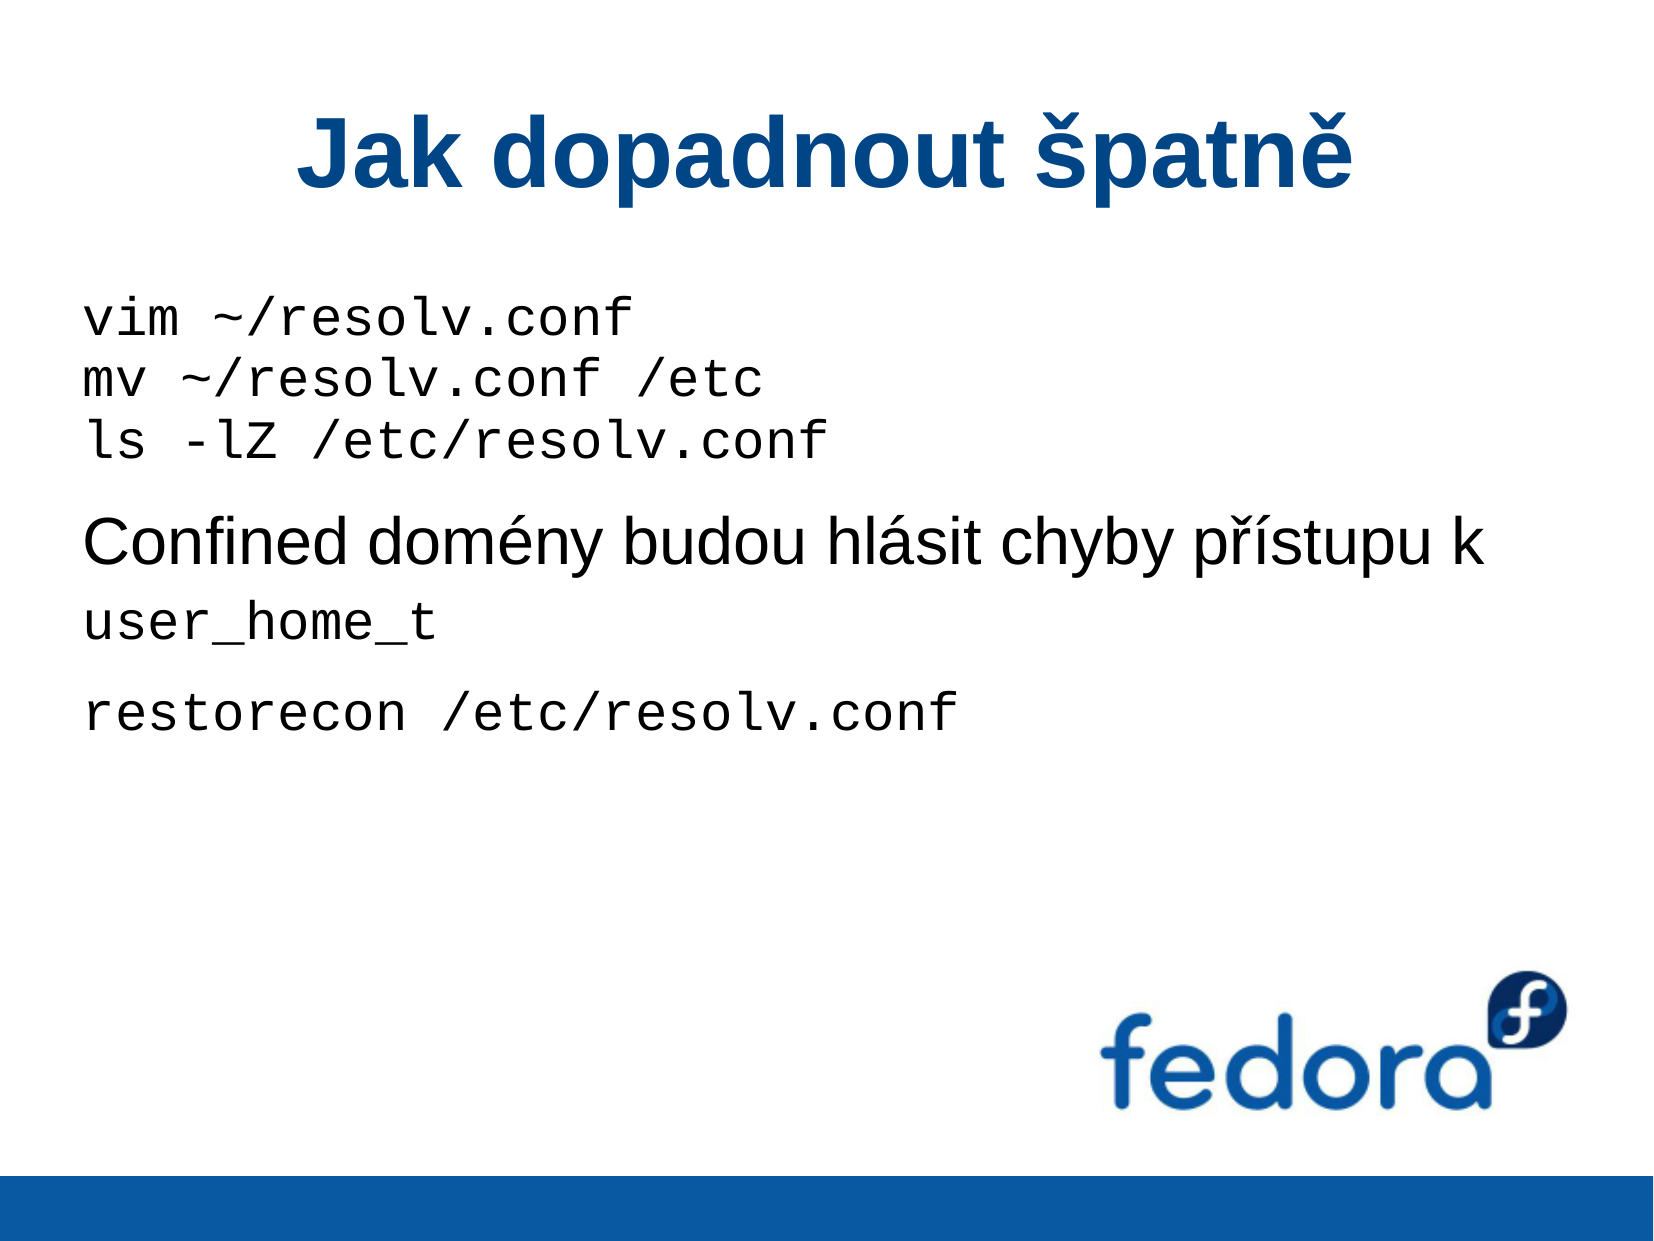

# Jak dopadnout špatně
vim ~/resolv.conf
mv ~/resolv.conf /etc
ls -lZ /etc/resolv.conf
Confined domény budou hlásit chyby přístupu k user_home_t
restorecon /etc/resolv.conf